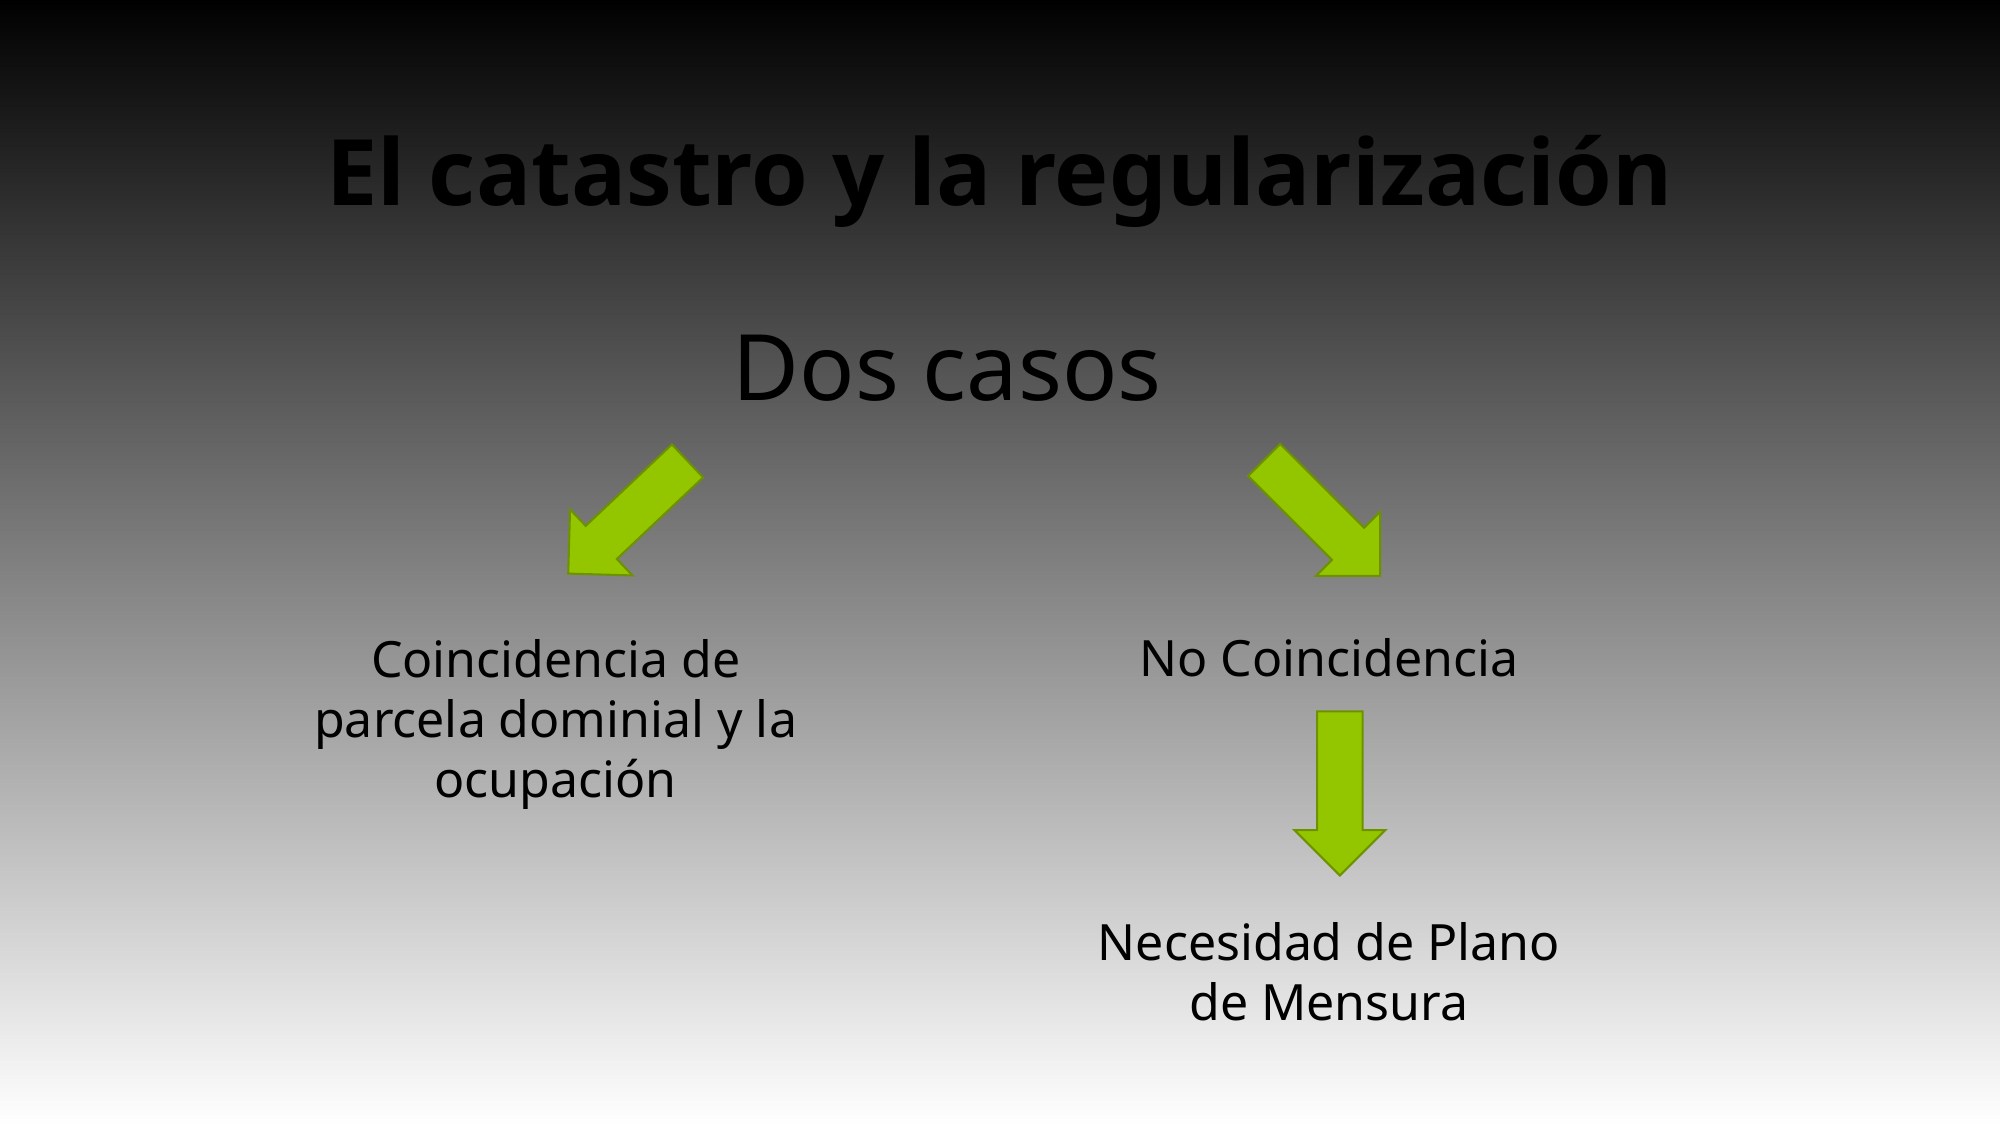

# El catastro y la regularización
Dos casos
No Coincidencia
Coincidencia de parcela dominial y la ocupación
Necesidad de Plano de Mensura